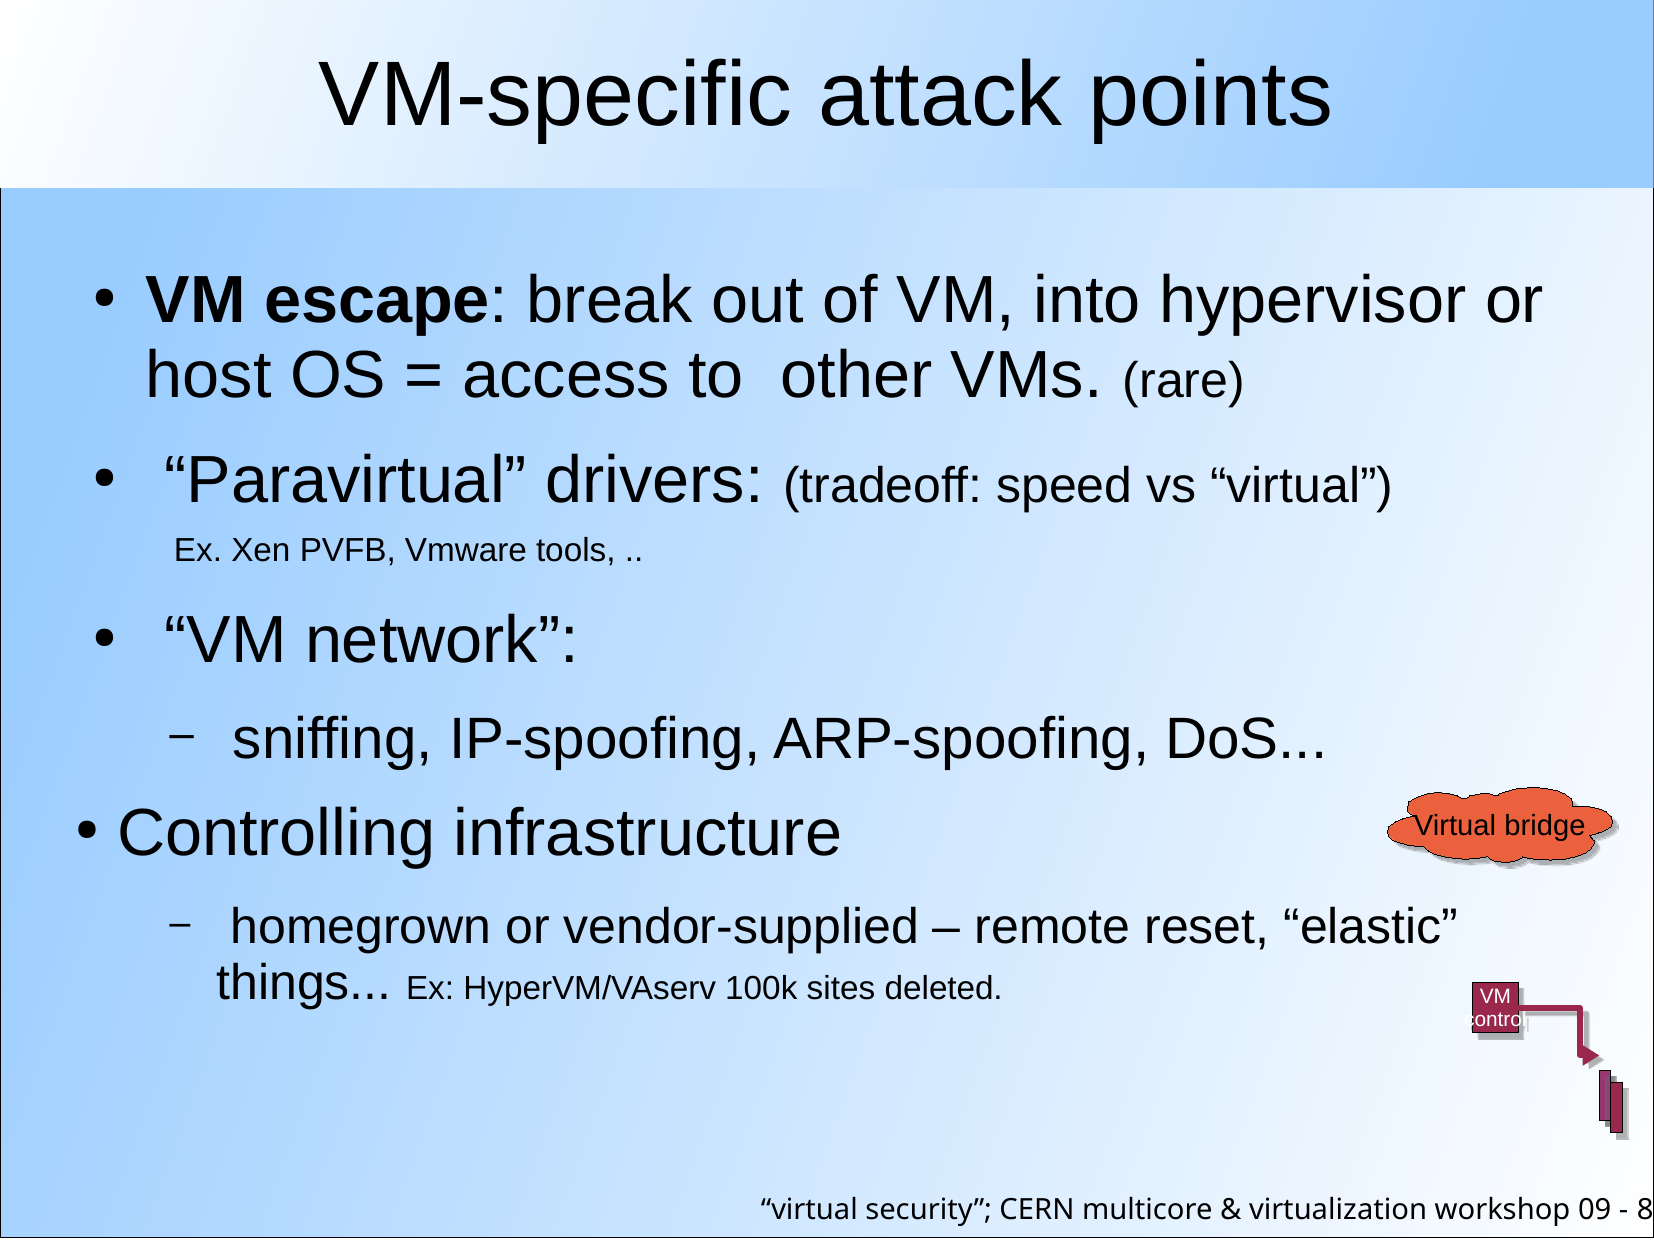

# VM-specific attack points
VM escape: break out of VM, into hypervisor or host OS = access to other VMs. (rare)
 “Paravirtual” drivers: (tradeoff: speed vs “virtual”) Ex. Xen PVFB, Vmware tools, ..
 “VM network”:
 sniffing, IP-spoofing, ARP-spoofing, DoS...
 Controlling infrastructure
 homegrown or vendor-supplied – remote reset, “elastic” things... Ex: HyperVM/VAserv 100k sites deleted.
Virtual bridge
VM
control
8